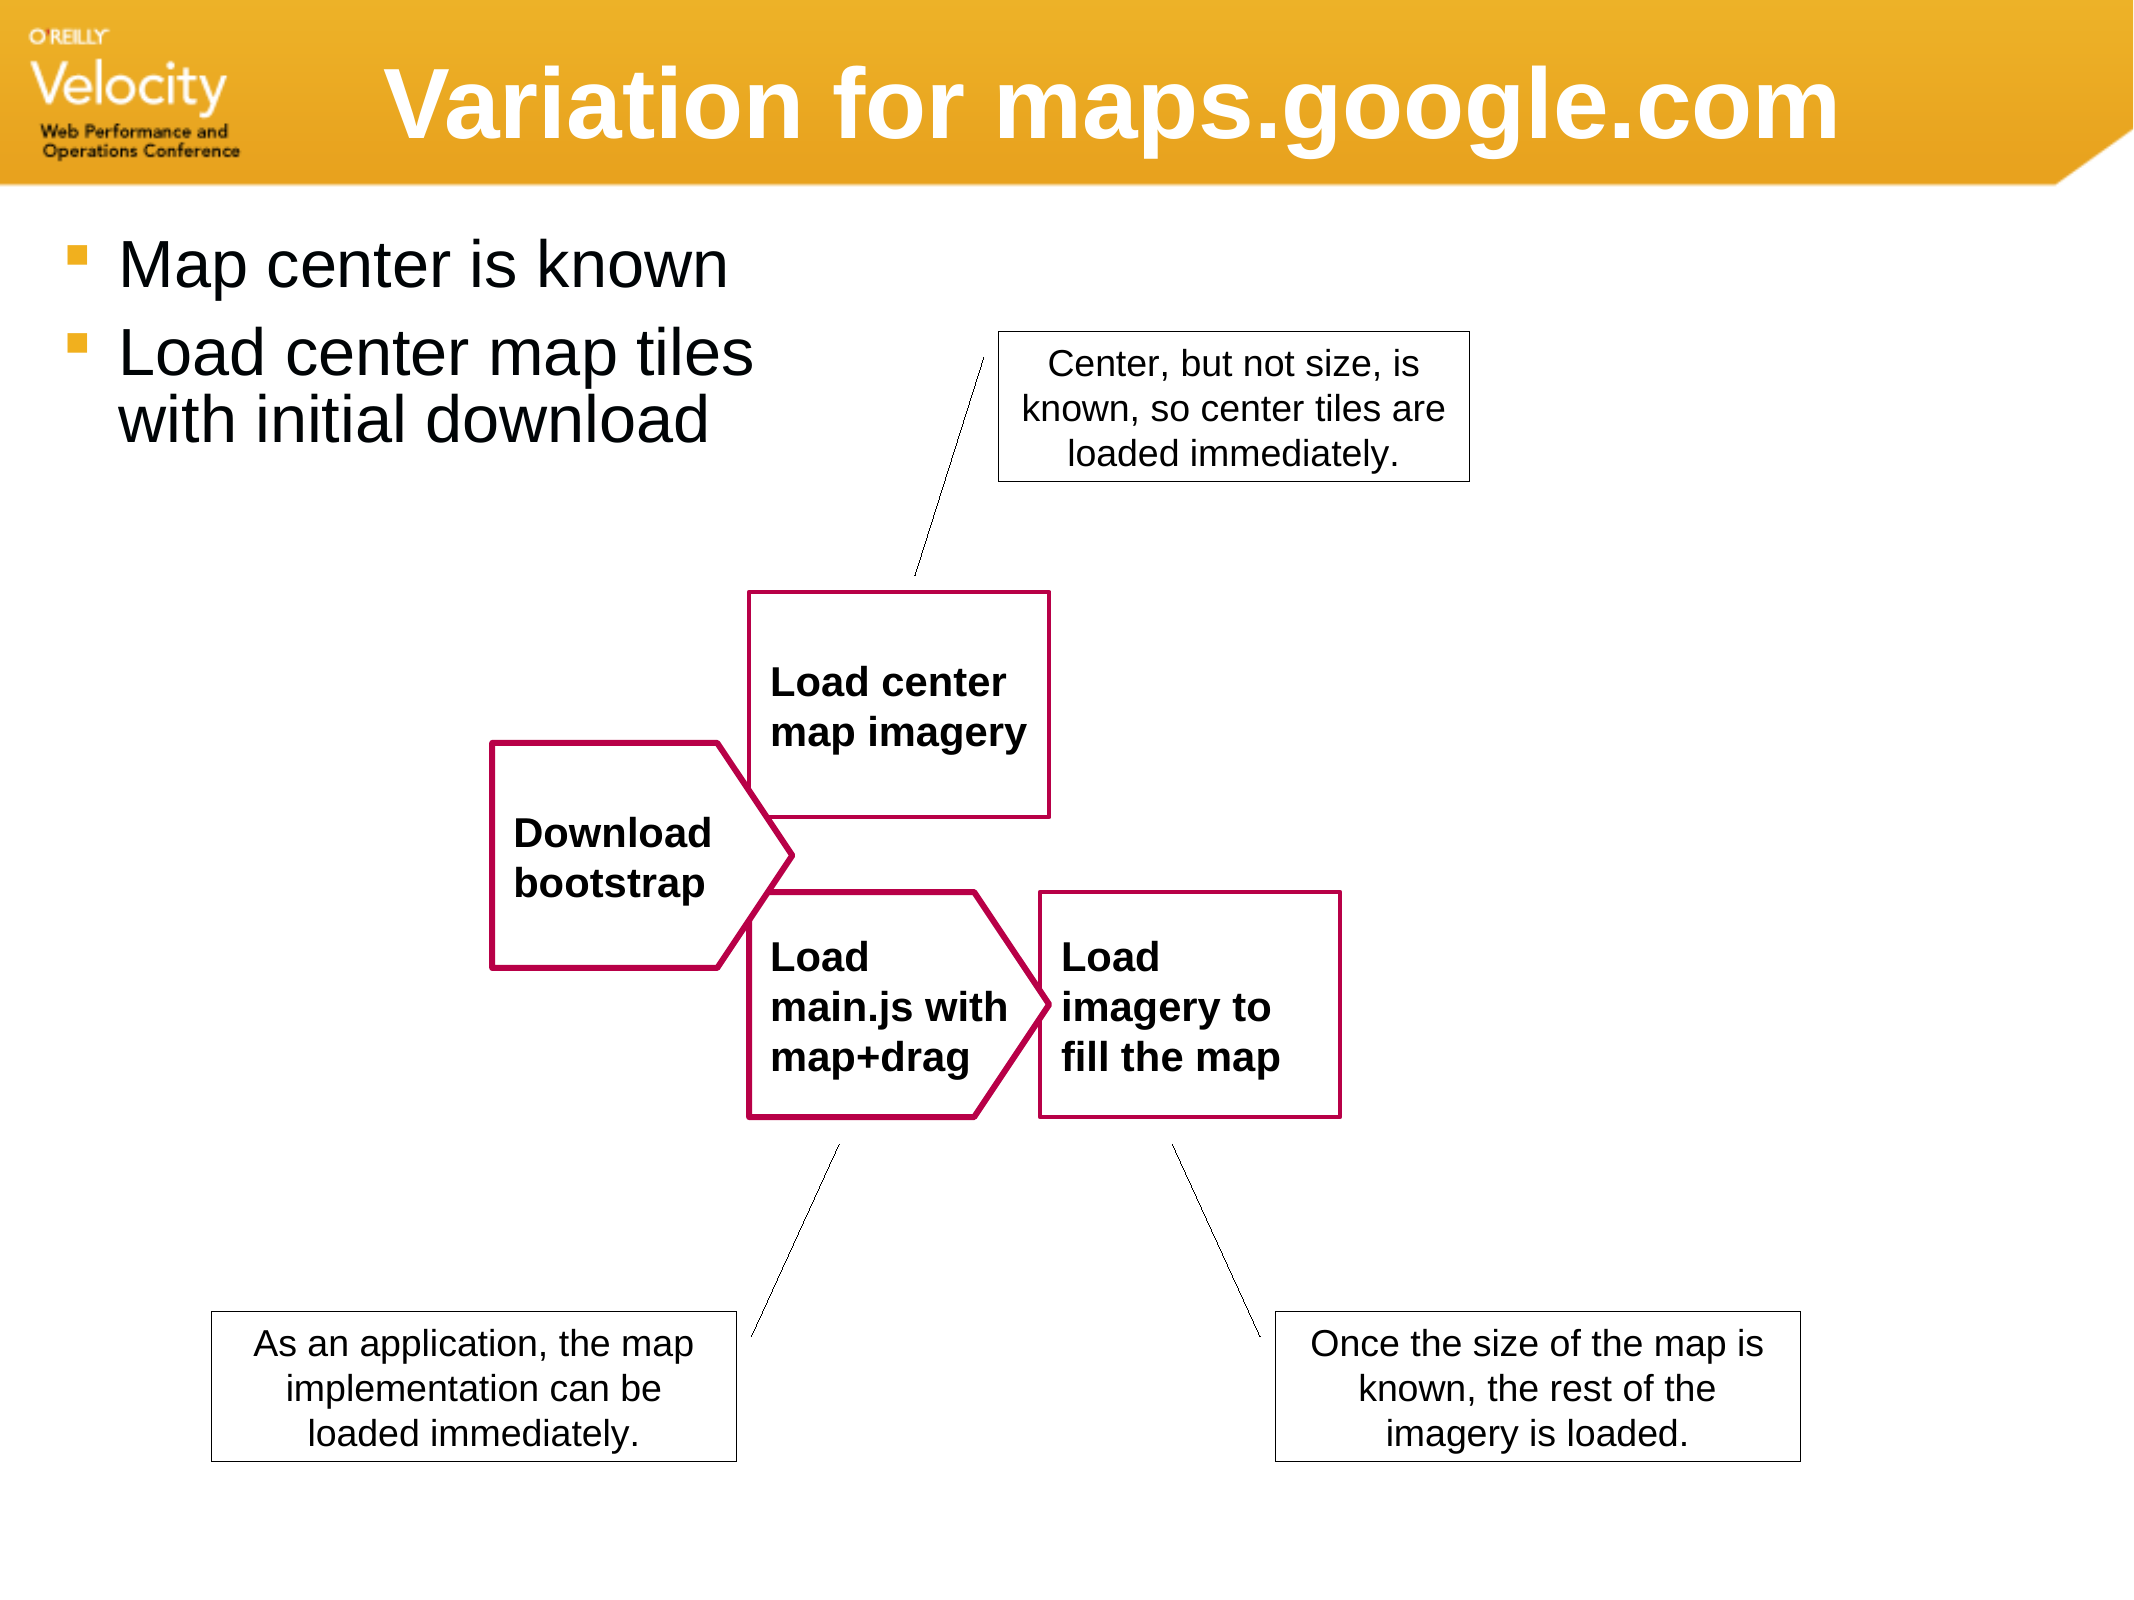

# Variation for maps.google.com
Map center is known
Load center map tiles with initial download
Center, but not size, is known, so center tiles are loaded immediately.
Load center map imagery
Download bootstrap
Load main.js with
map+drag
Load imagery to fill the map
As an application, the map implementation can be loaded immediately.
Once the size of the map is known, the rest of the imagery is loaded.